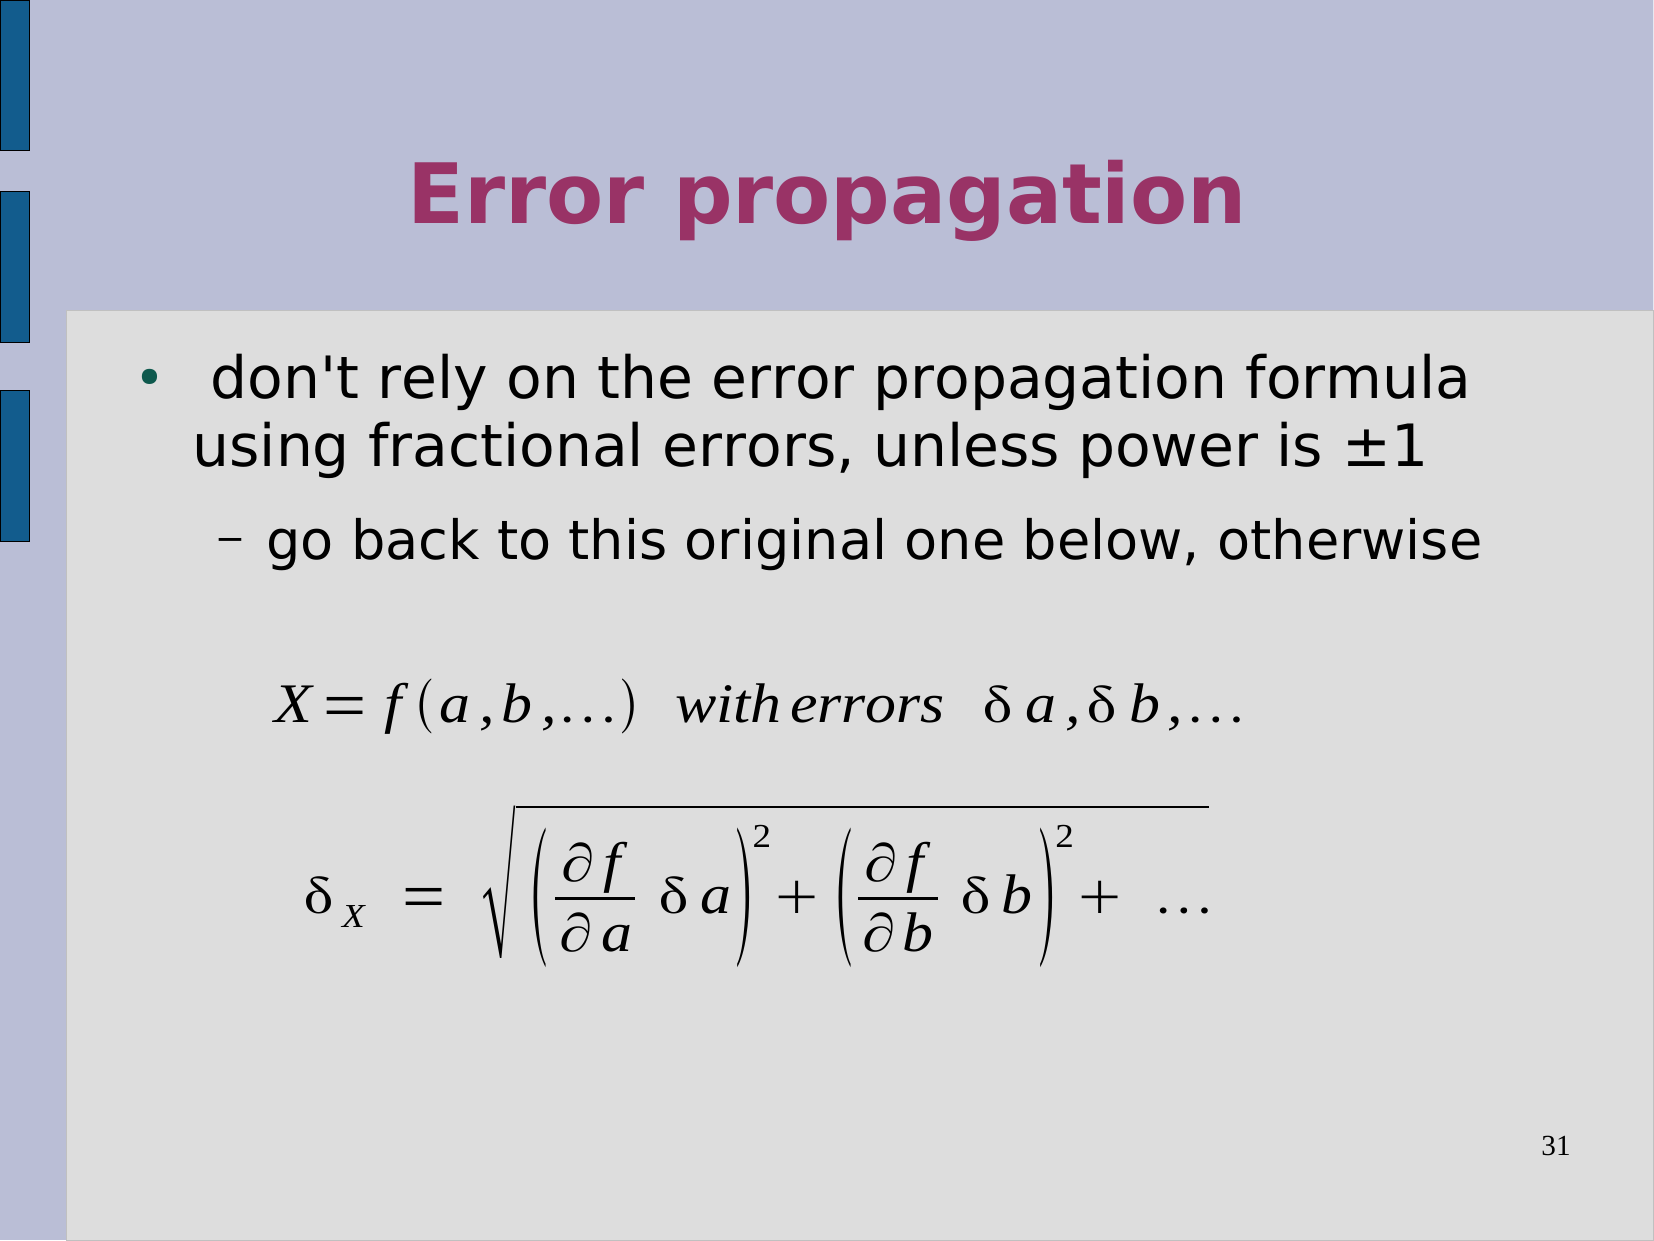

# Error propagation
 don't rely on the error propagation formula using fractional errors, unless power is ±1
go back to this original one below, otherwise
31